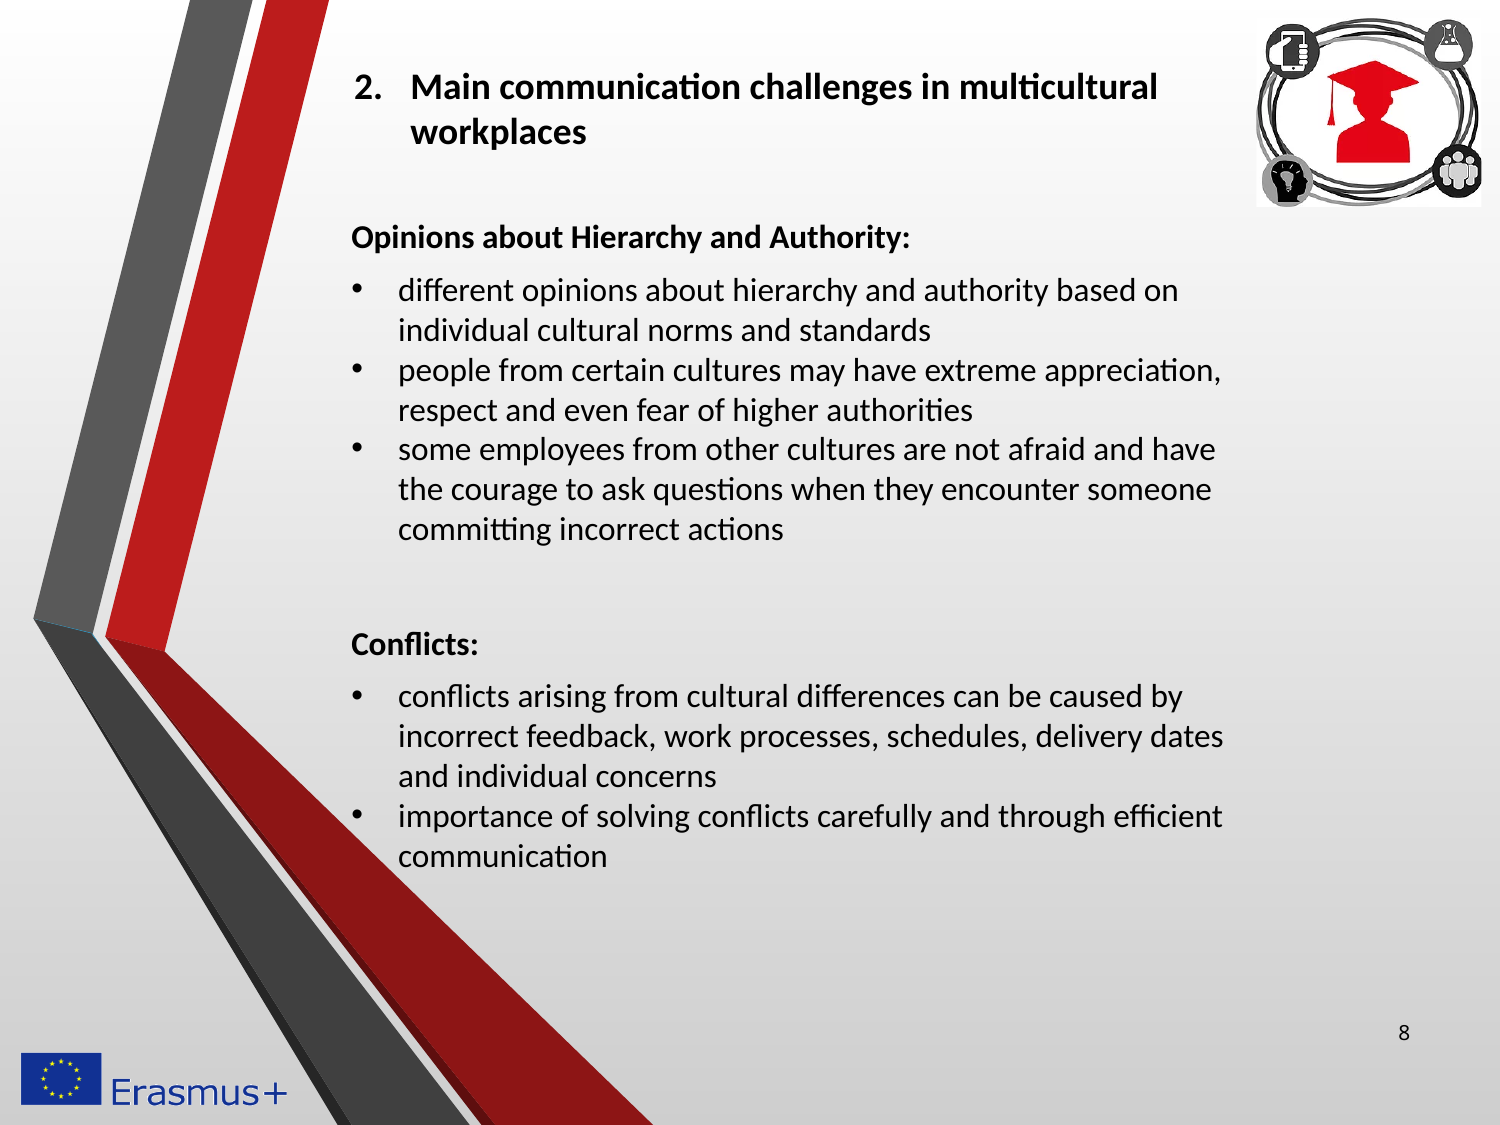

Main communication challenges in multicultural workplaces
Opinions about Hierarchy and Authority:
different opinions about hierarchy and authority based on individual cultural norms and standards
people from certain cultures may have extreme appreciation, respect and even fear of higher authorities
some employees from other cultures are not afraid and have the courage to ask questions when they encounter someone committing incorrect actions
Conflicts:
conflicts arising from cultural differences can be caused by incorrect feedback, work processes, schedules, delivery dates and individual concerns
importance of solving conflicts carefully and through efficient communication